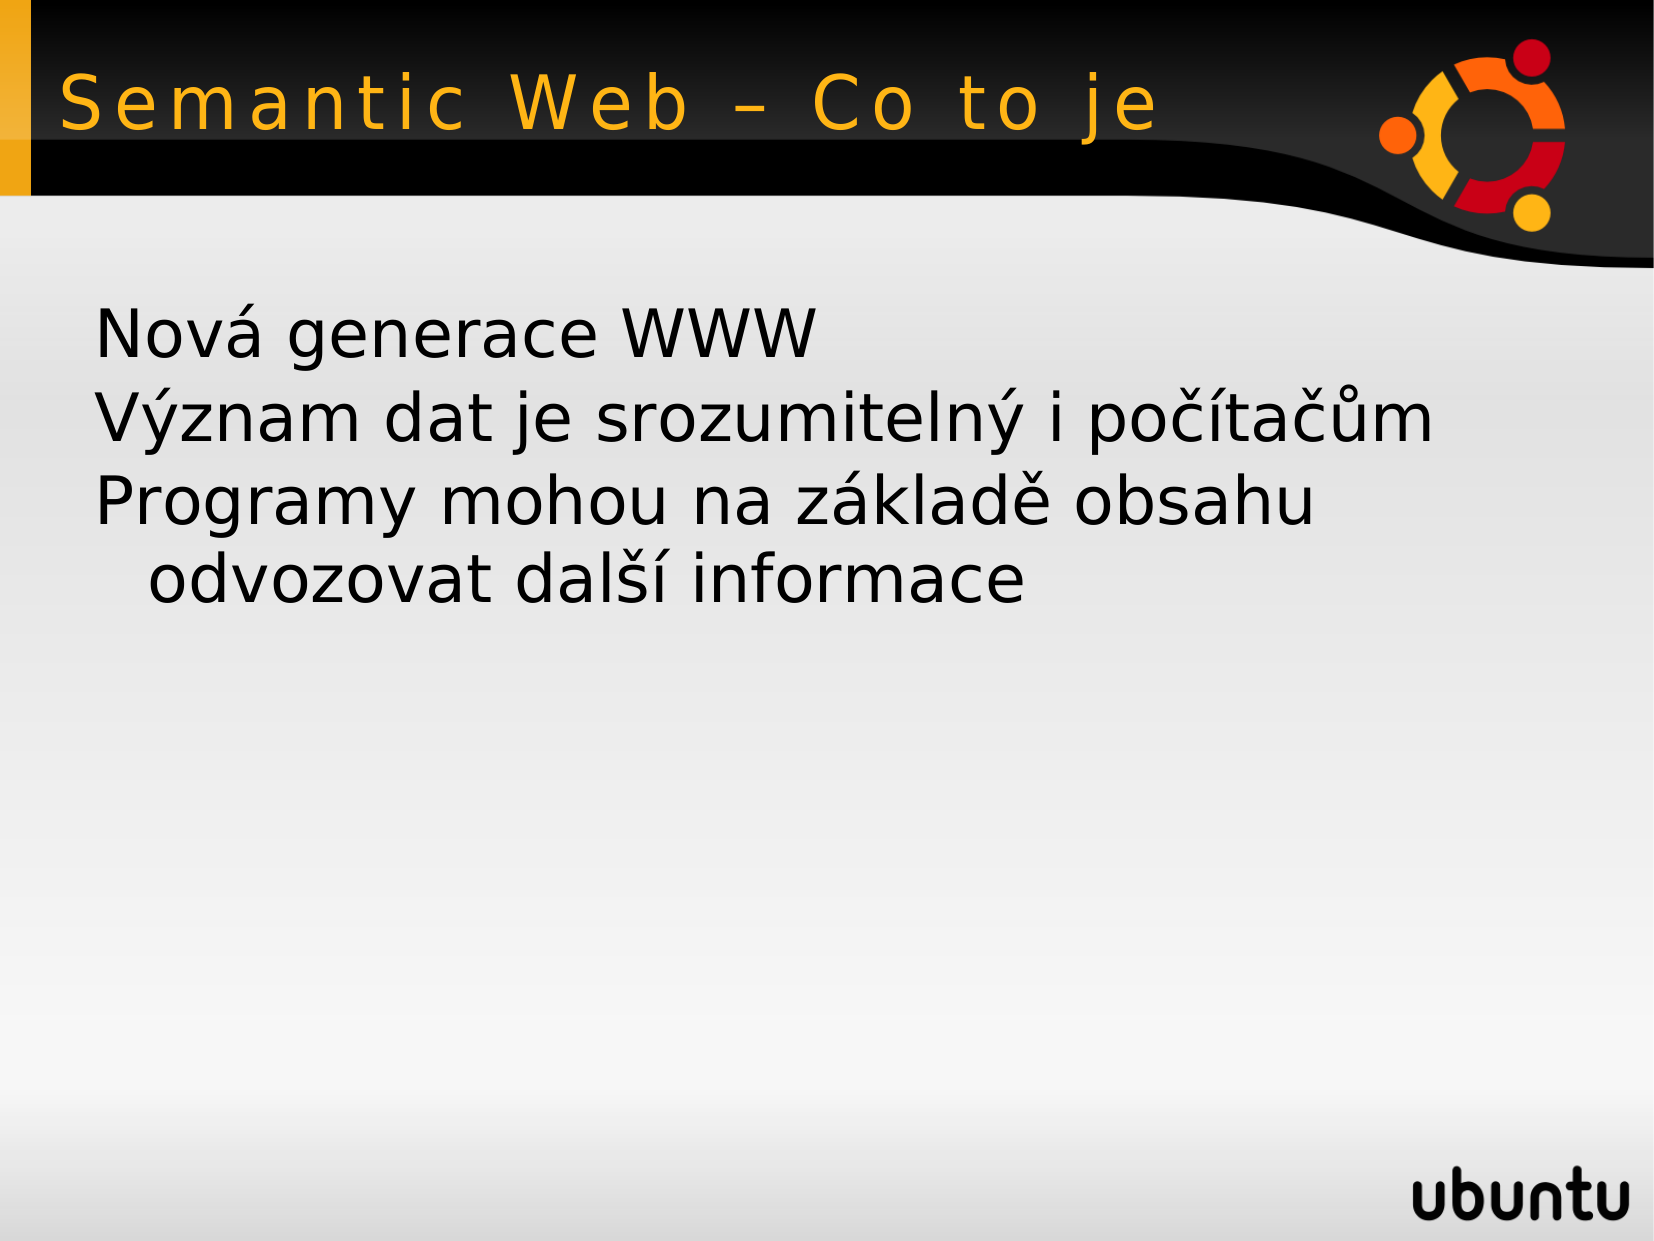

# Semantic Web – Co to je
Nová generace WWW
Význam dat je srozumitelný i počítačům
Programy mohou na základě obsahu odvozovat další informace